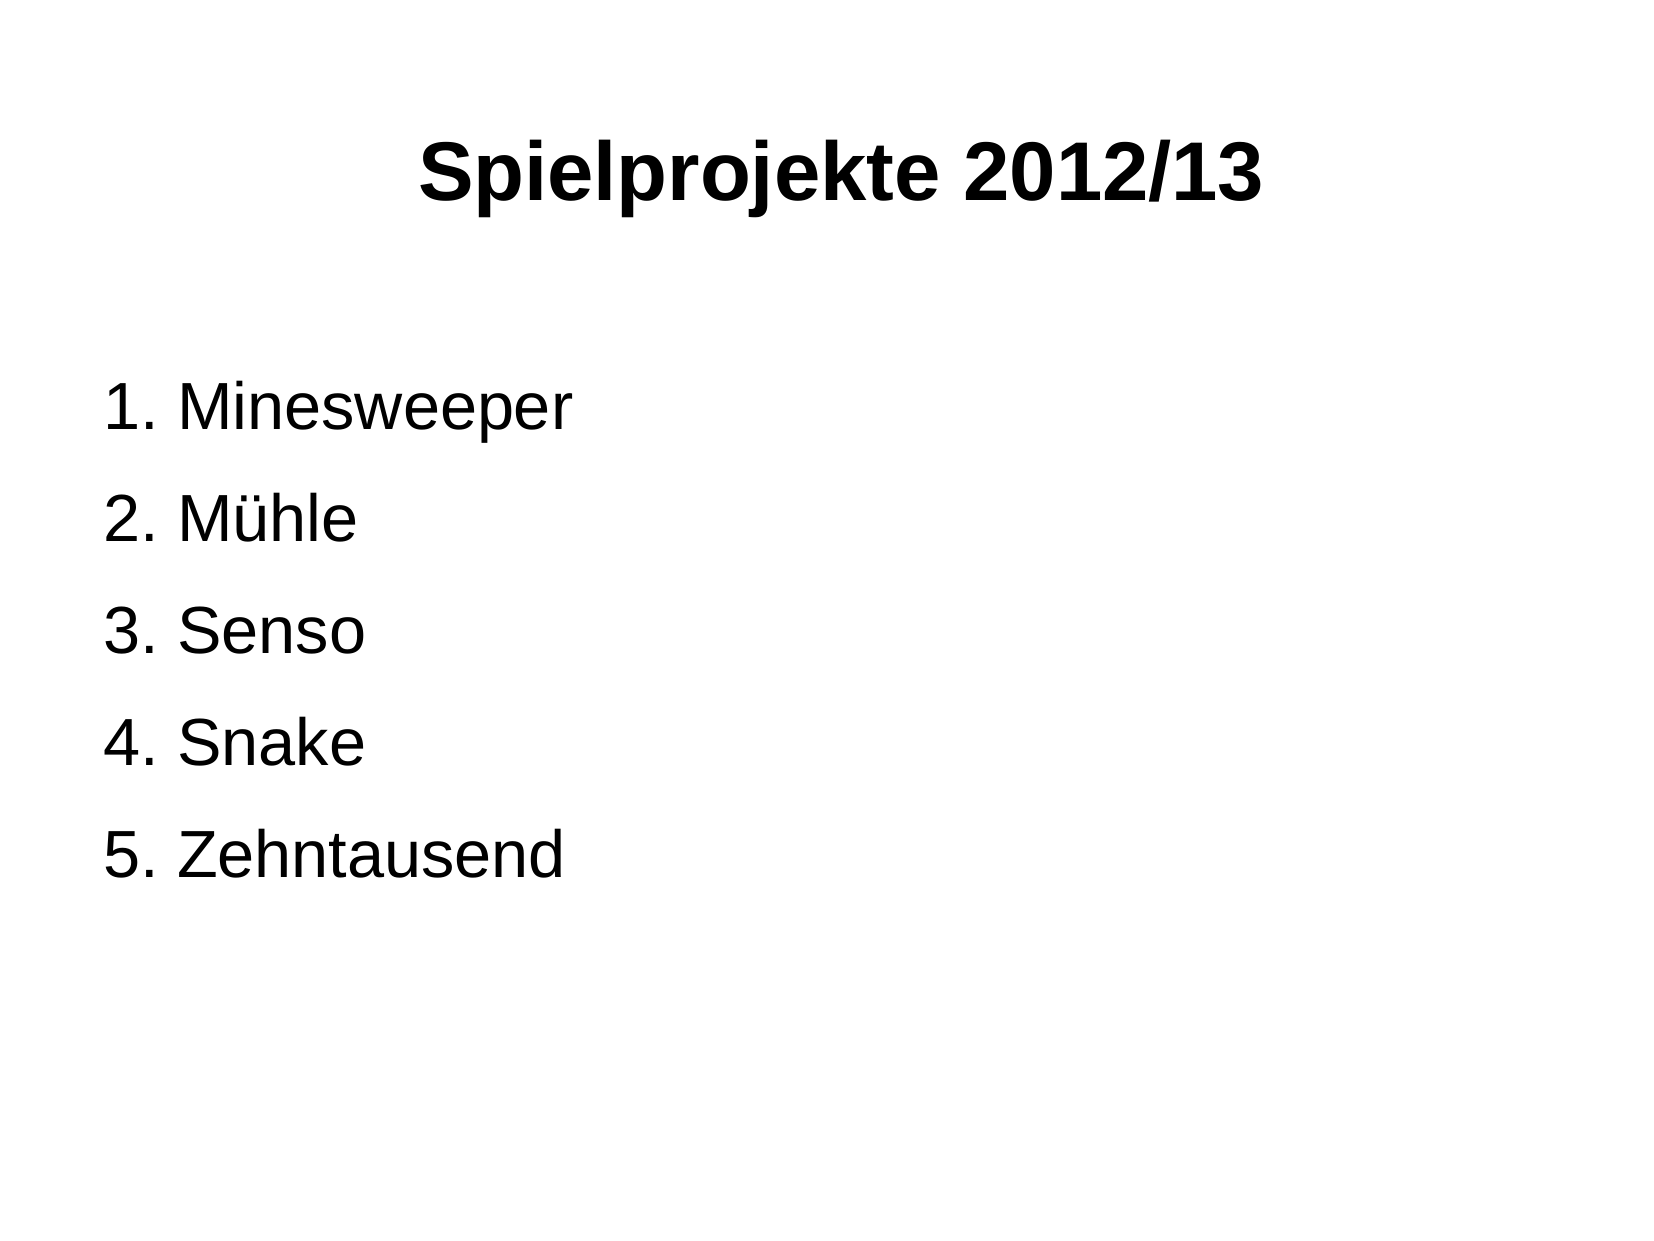

Spielprojekte 2012/13
Minesweeper
Mühle
Senso
Snake
Zehntausend